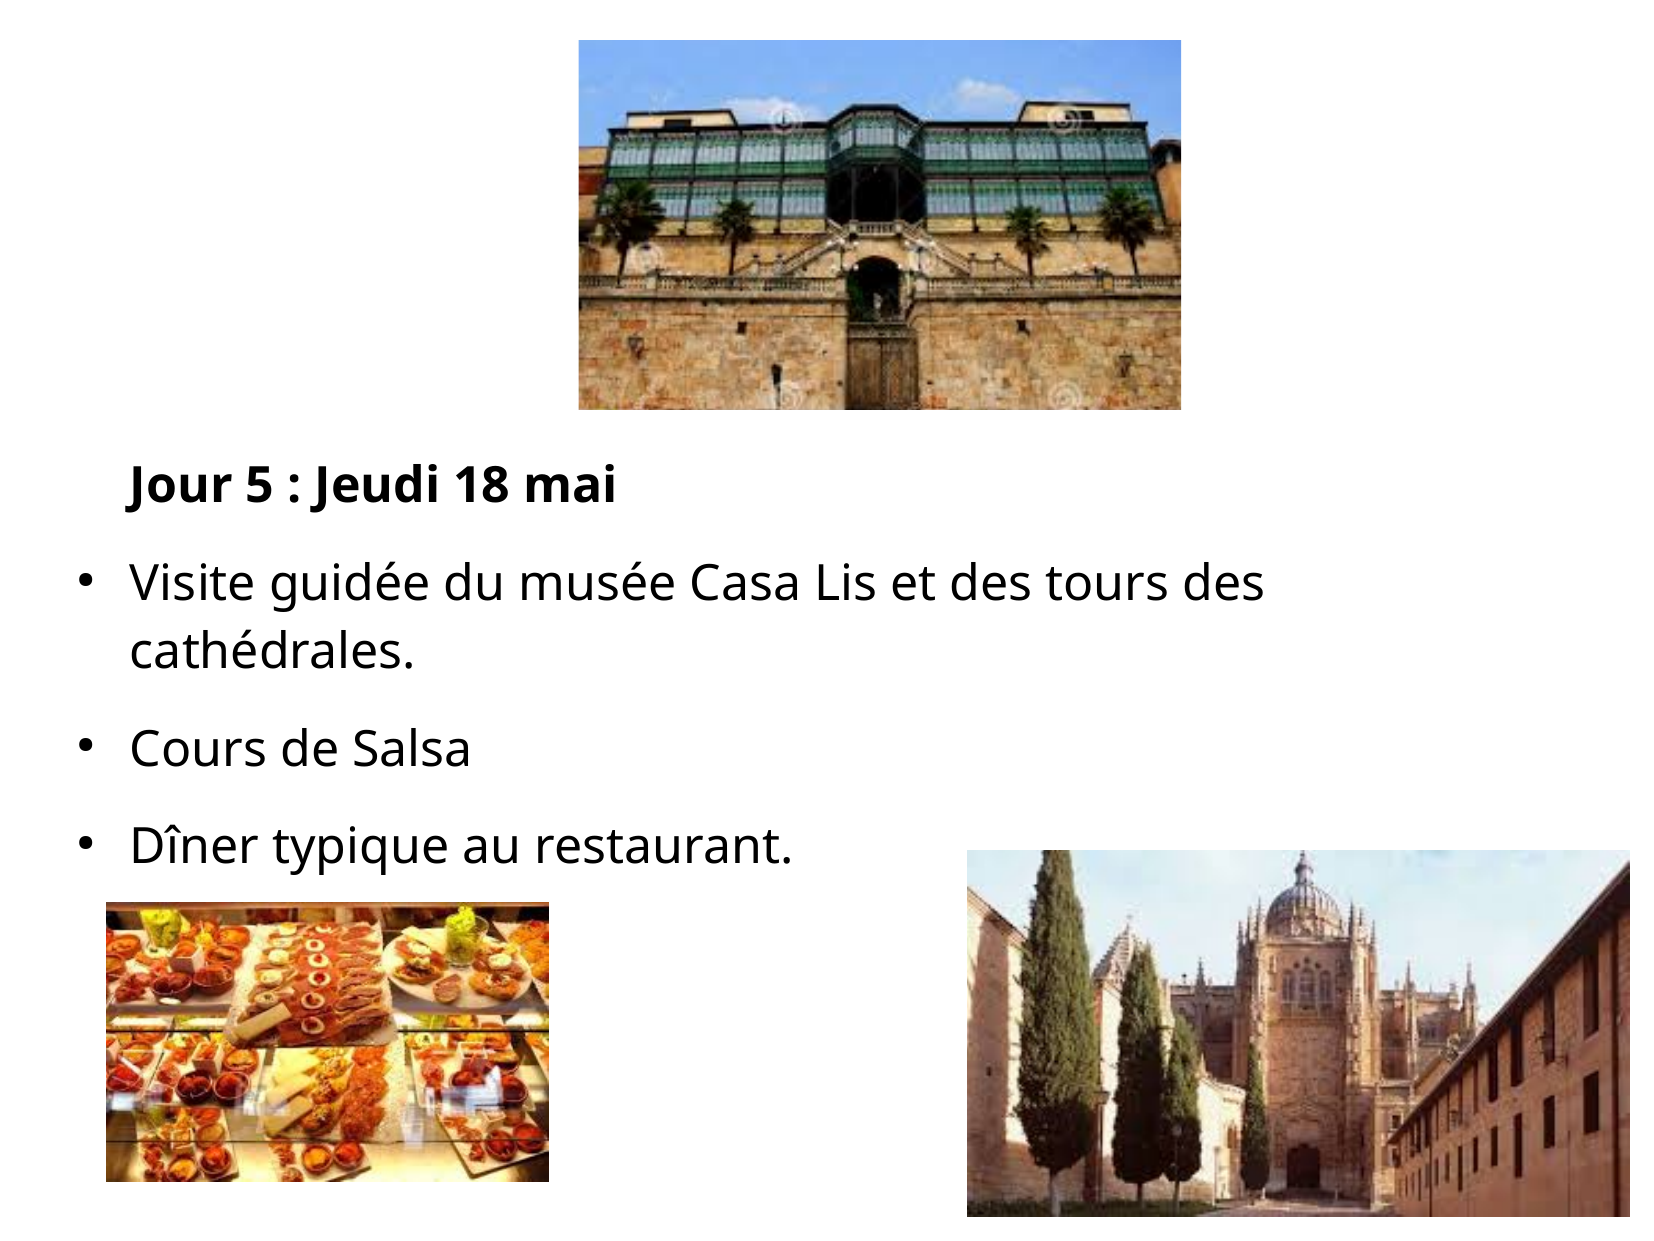

# Jour 5 : Jeudi 18 mai
Visite guidée du musée Casa Lis et des tours des cathédrales.
Cours de Salsa
Dîner typique au restaurant.